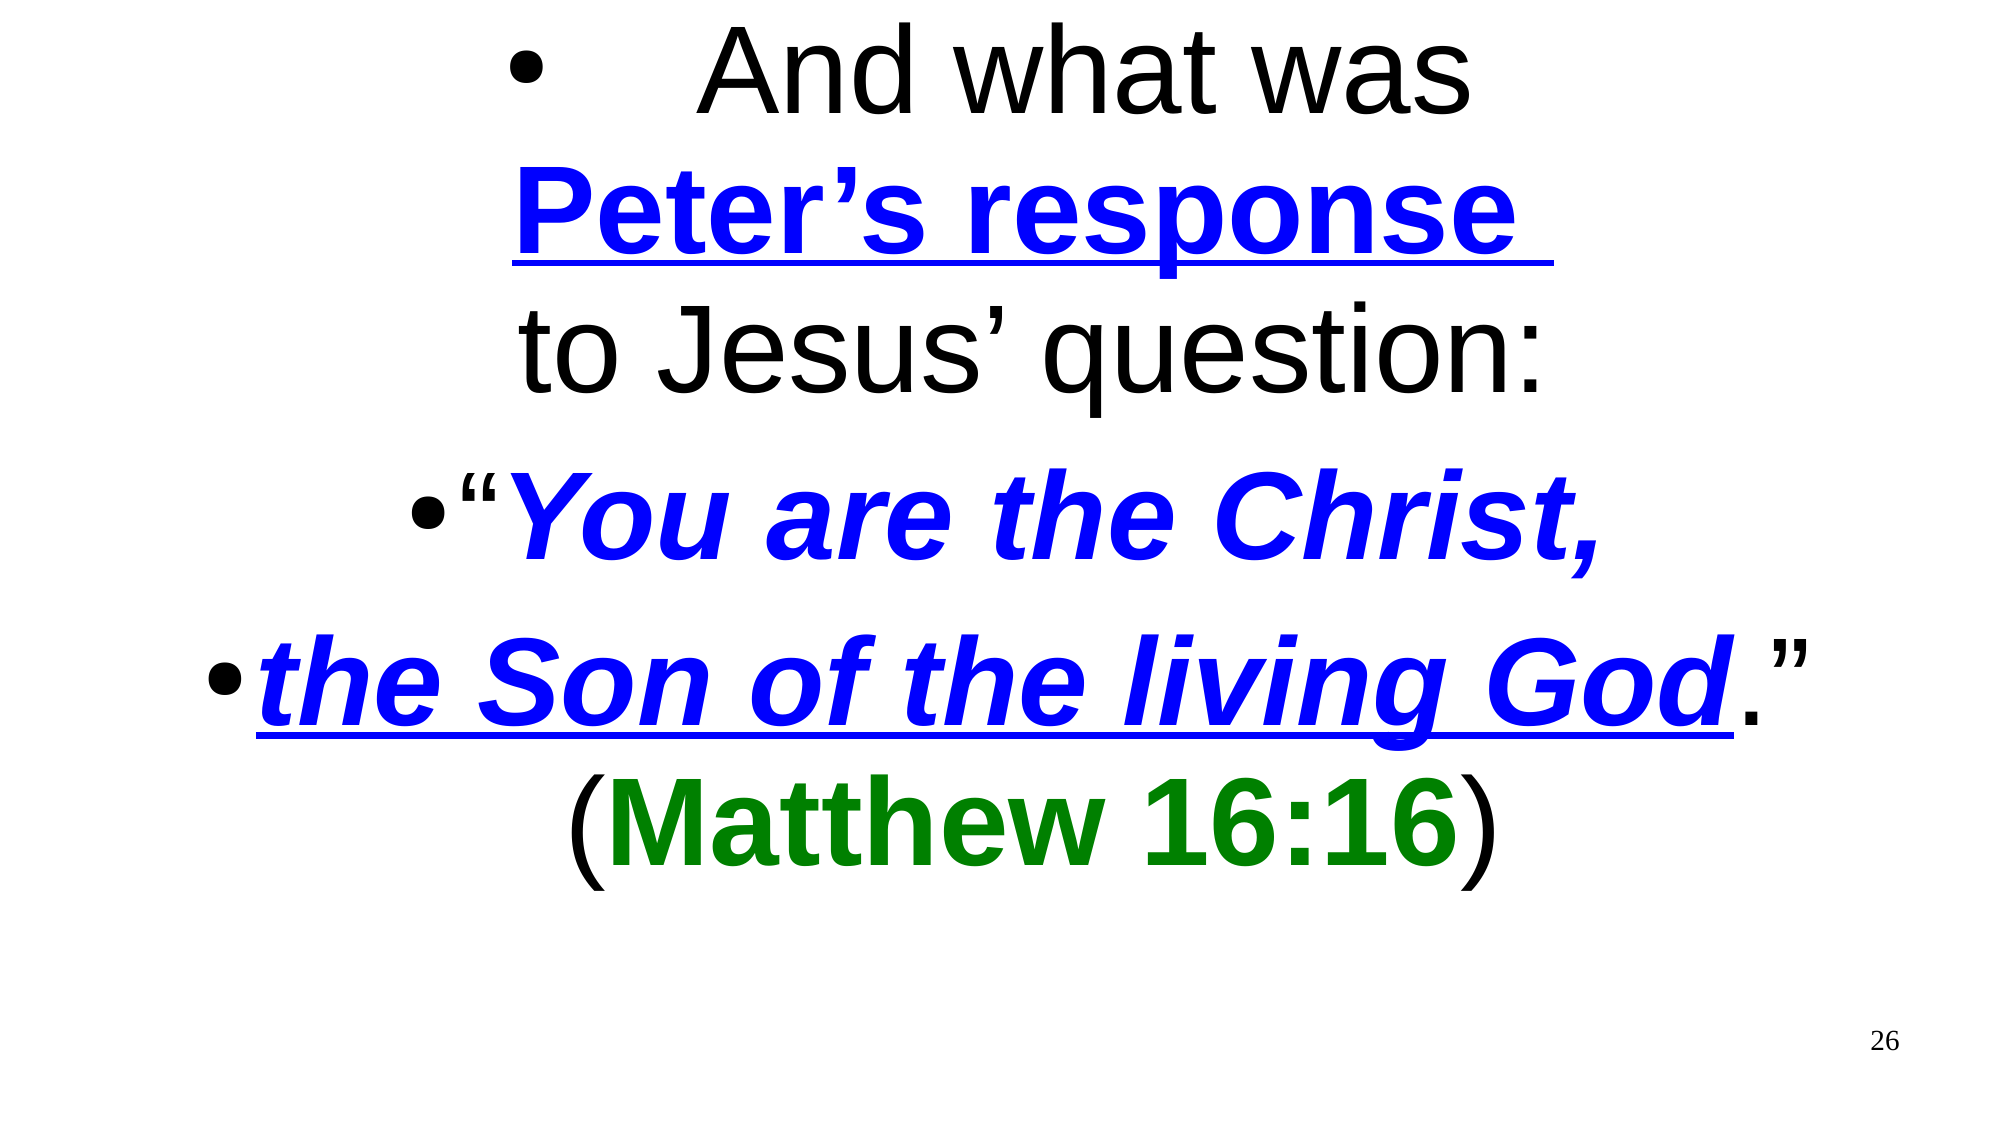

# And what was Peter’s response to Jesus’ question:
“You are the Christ,
the Son of the living God.”
(Matthew 16:16)
26